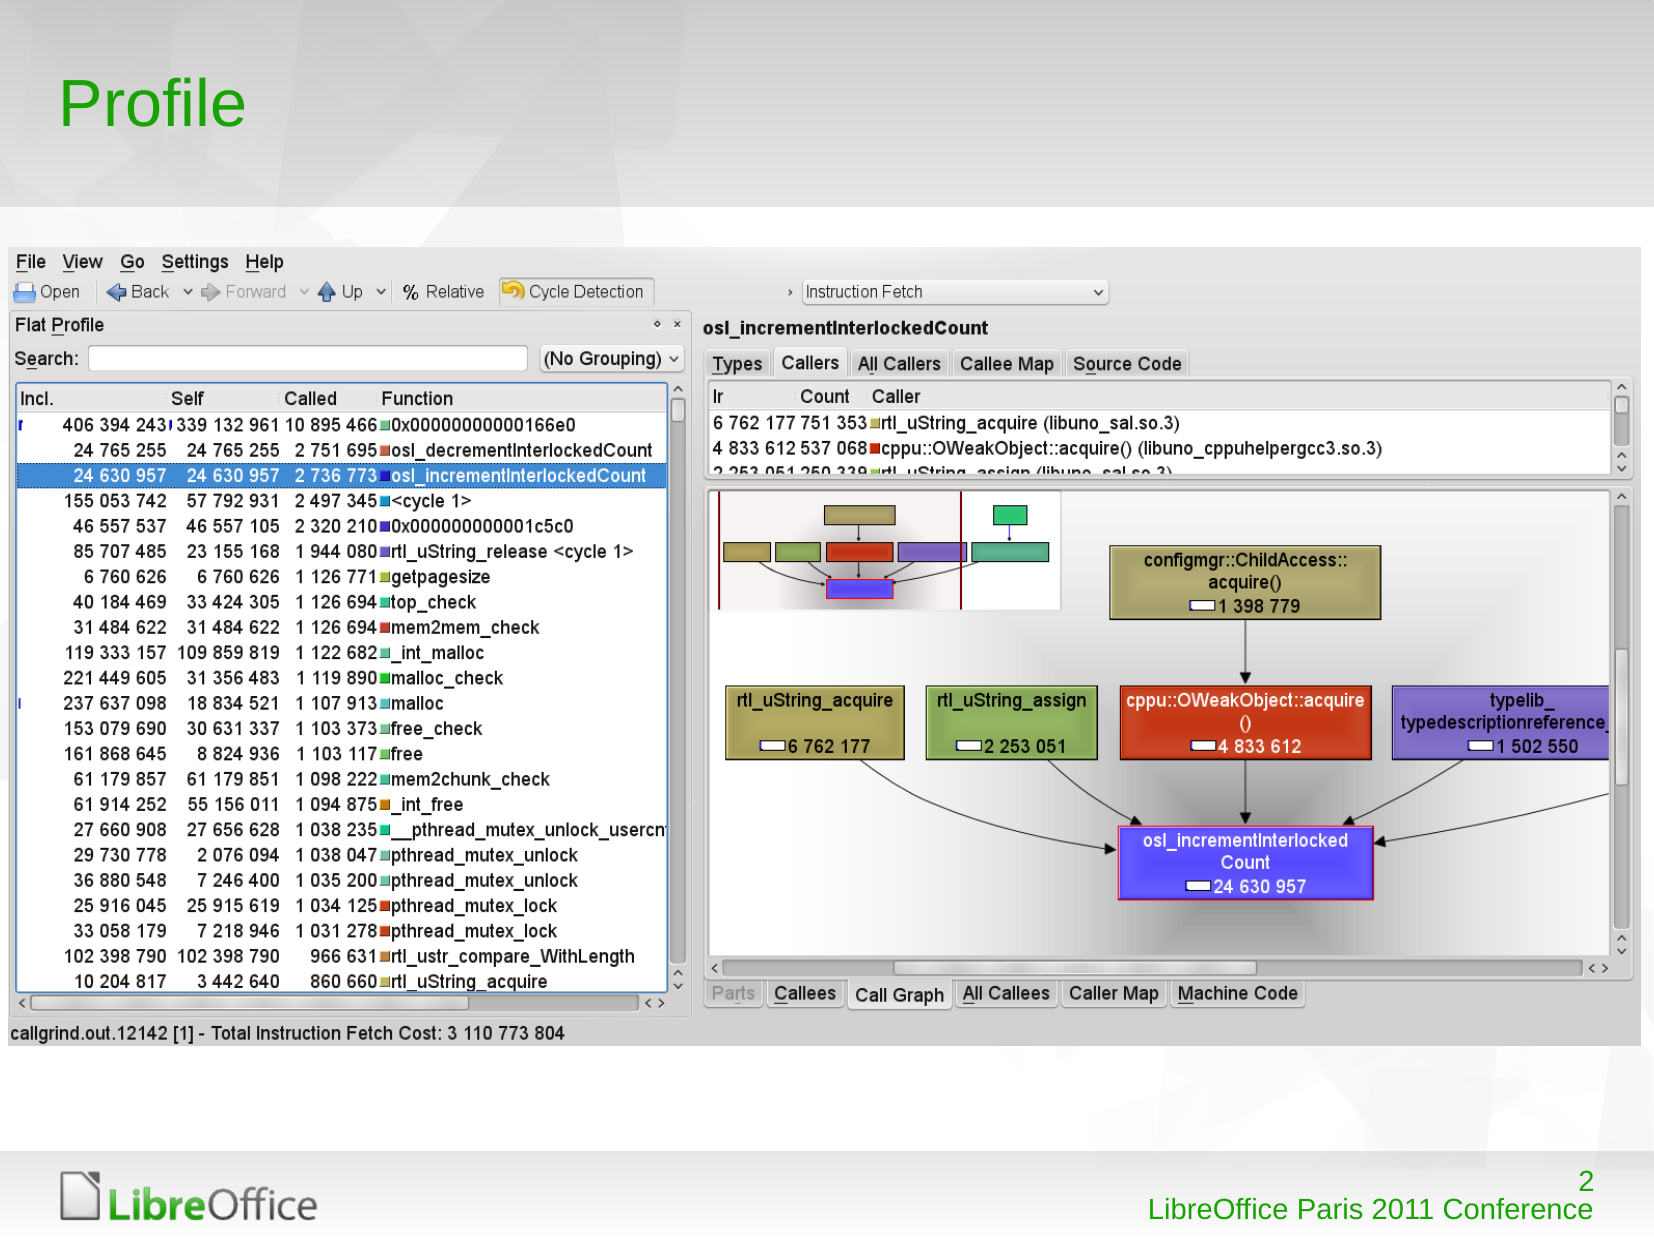

# Profile
2
LibreOffice Paris 2011 Conference